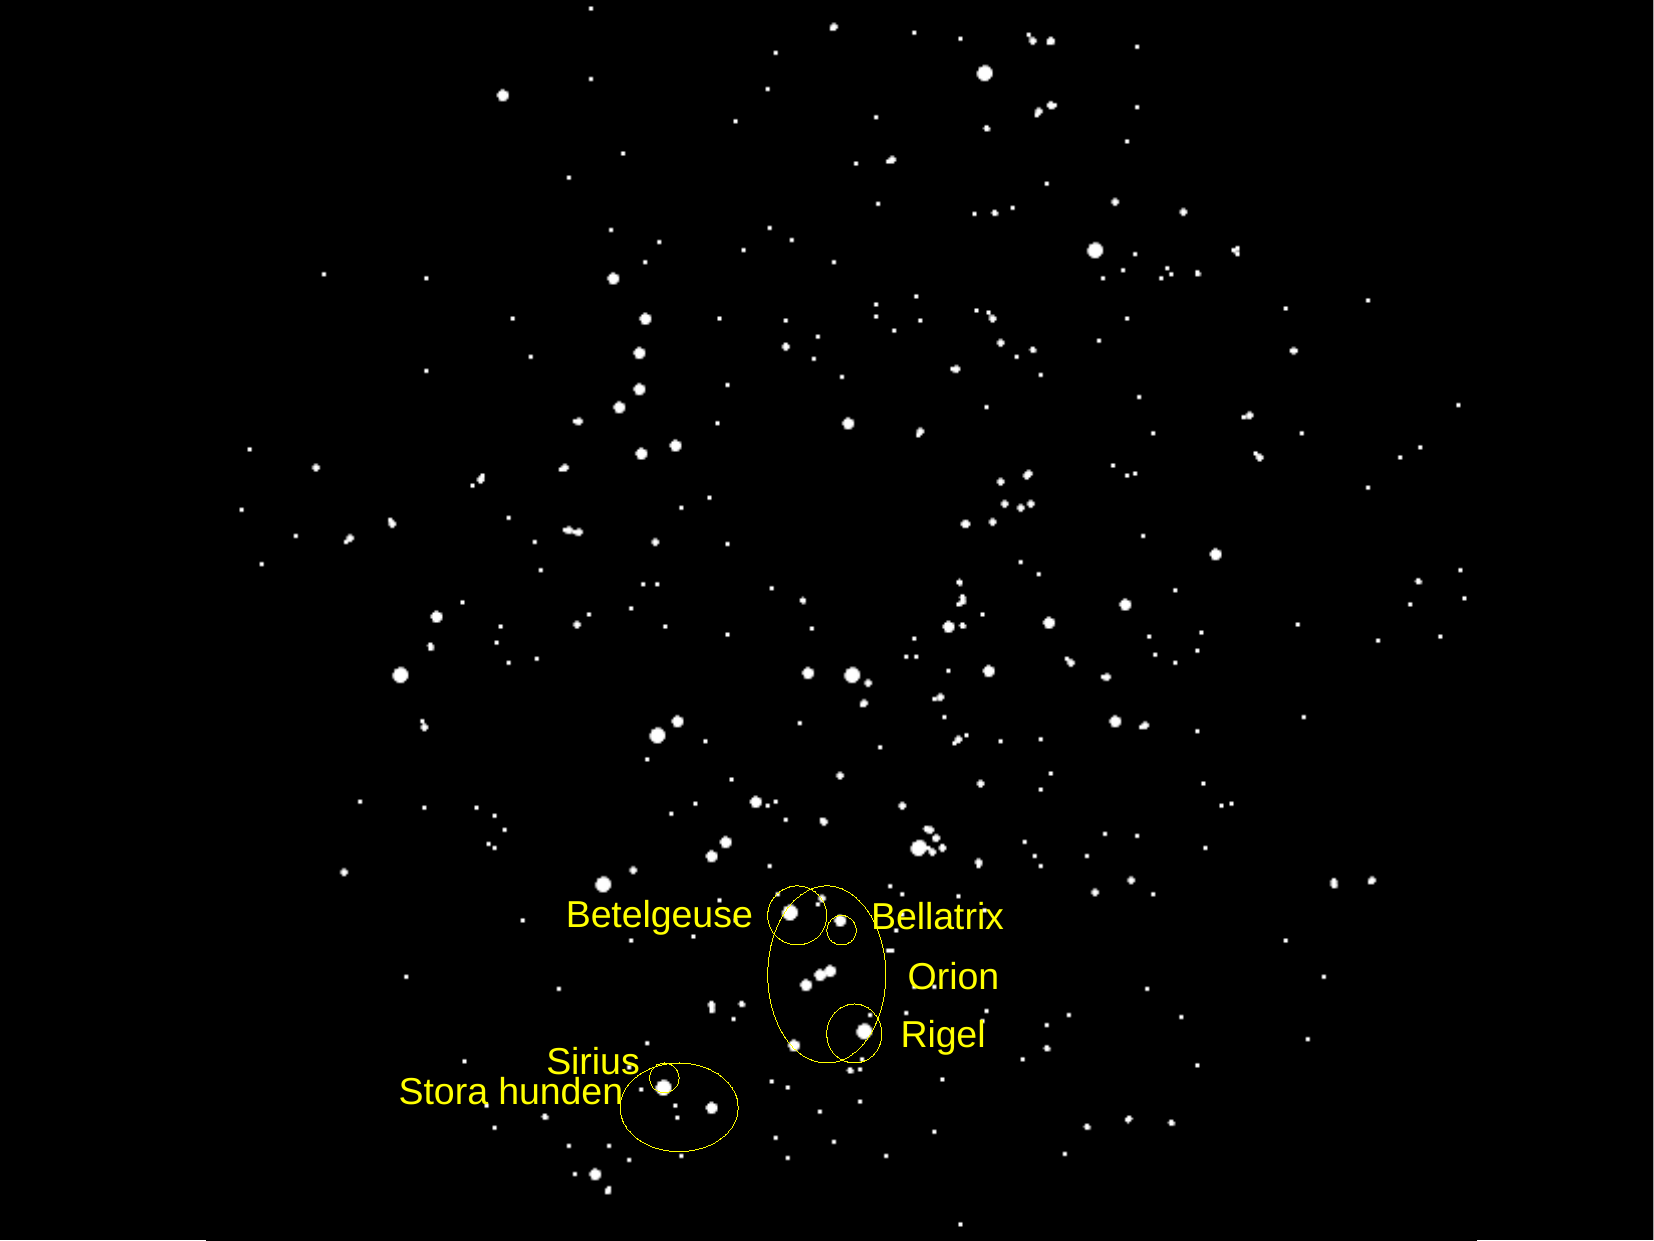

Betelgeuse
Bellatrix
Orion
Rigel
Sirius
Stora hunden